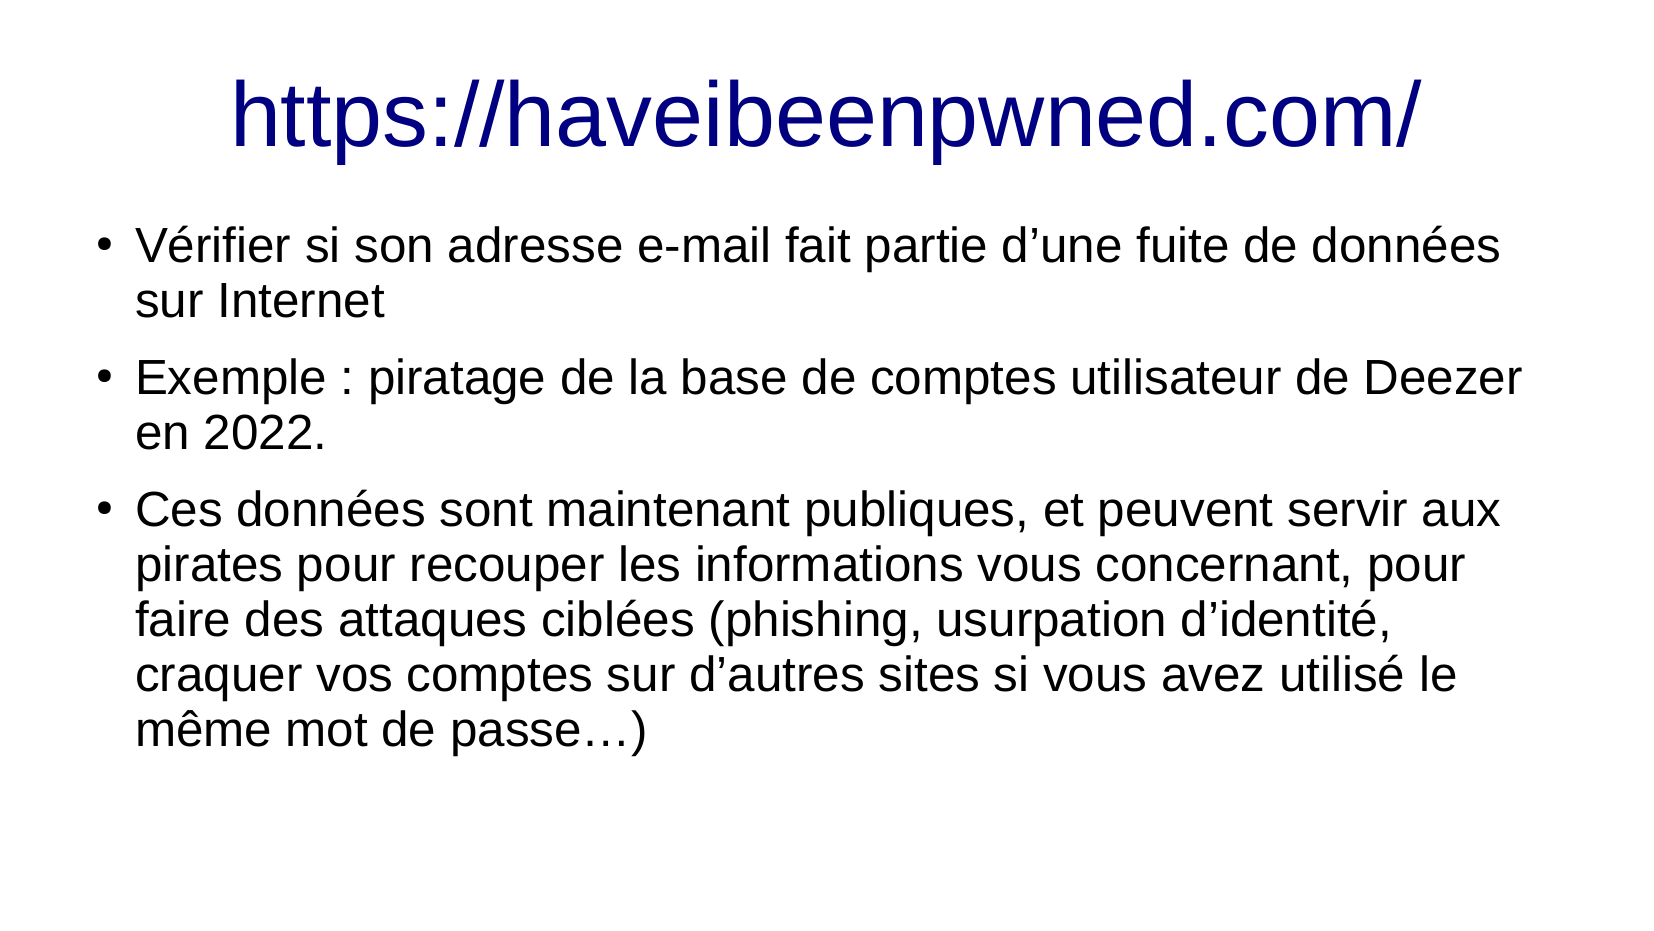

# https://haveibeenpwned.com/
Vérifier si son adresse e-mail fait partie d’une fuite de données sur Internet
Exemple : piratage de la base de comptes utilisateur de Deezer en 2022.
Ces données sont maintenant publiques, et peuvent servir aux pirates pour recouper les informations vous concernant, pour faire des attaques ciblées (phishing, usurpation d’identité, craquer vos comptes sur d’autres sites si vous avez utilisé le même mot de passe…)